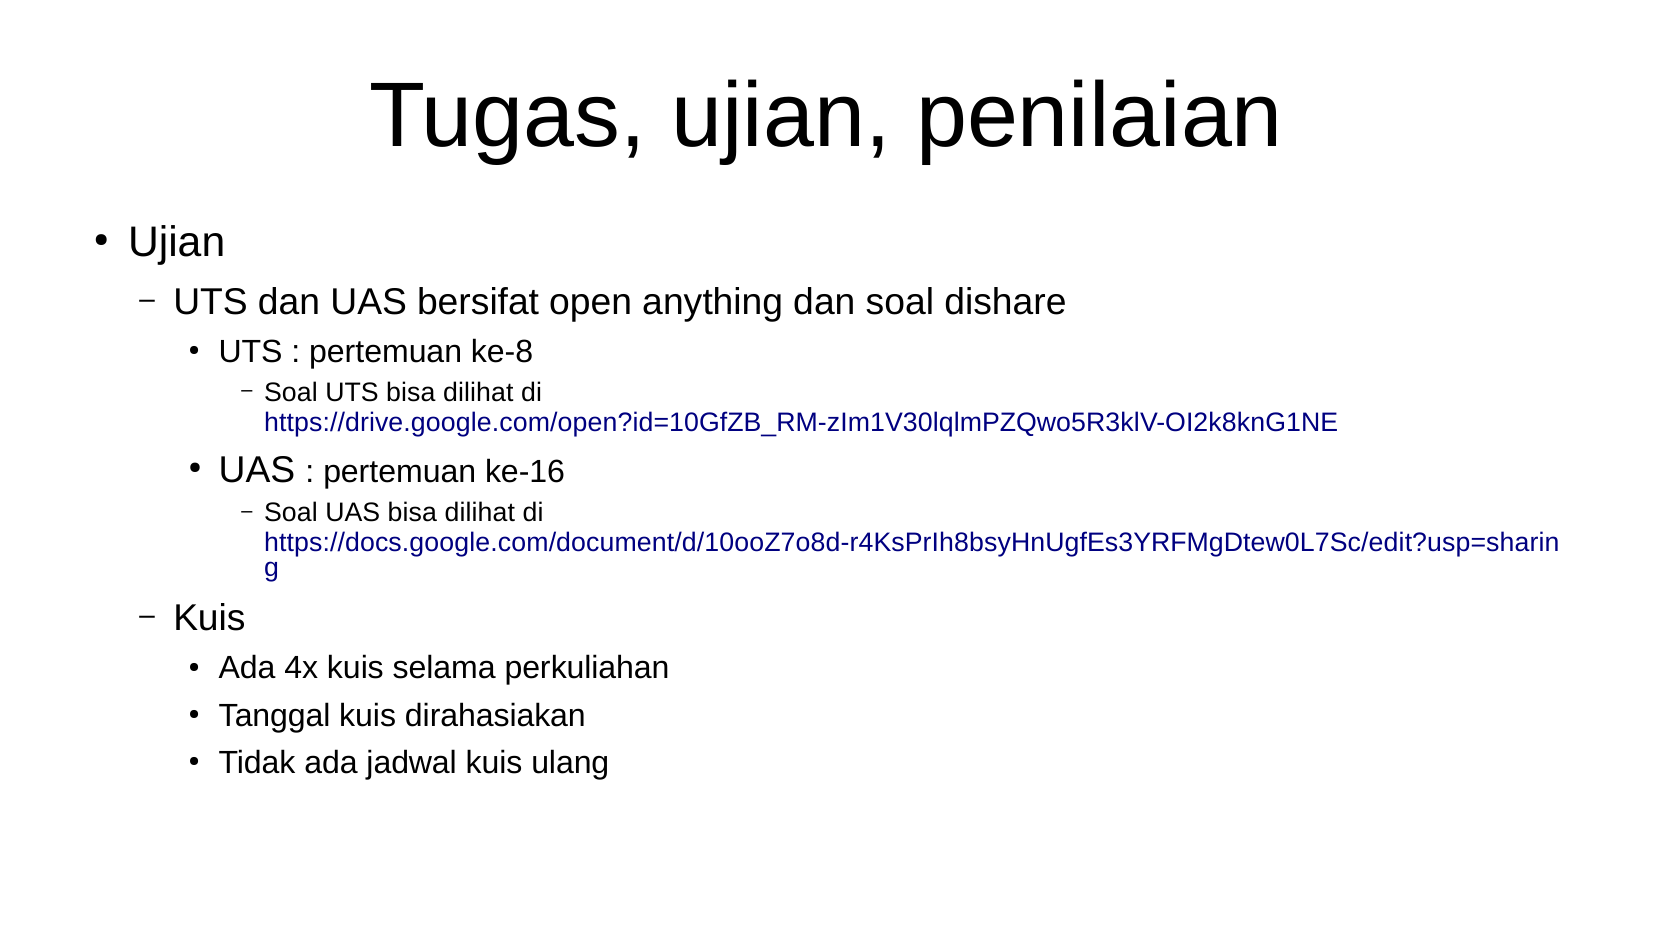

# Tugas, ujian, penilaian
Ujian
UTS dan UAS bersifat open anything dan soal dishare
UTS : pertemuan ke-8
Soal UTS bisa dilihat di https://drive.google.com/open?id=10GfZB_RM-zIm1V30lqlmPZQwo5R3klV-OI2k8knG1NE
UAS : pertemuan ke-16
Soal UAS bisa dilihat di https://docs.google.com/document/d/10ooZ7o8d-r4KsPrIh8bsyHnUgfEs3YRFMgDtew0L7Sc/edit?usp=sharing
Kuis
Ada 4x kuis selama perkuliahan
Tanggal kuis dirahasiakan
Tidak ada jadwal kuis ulang